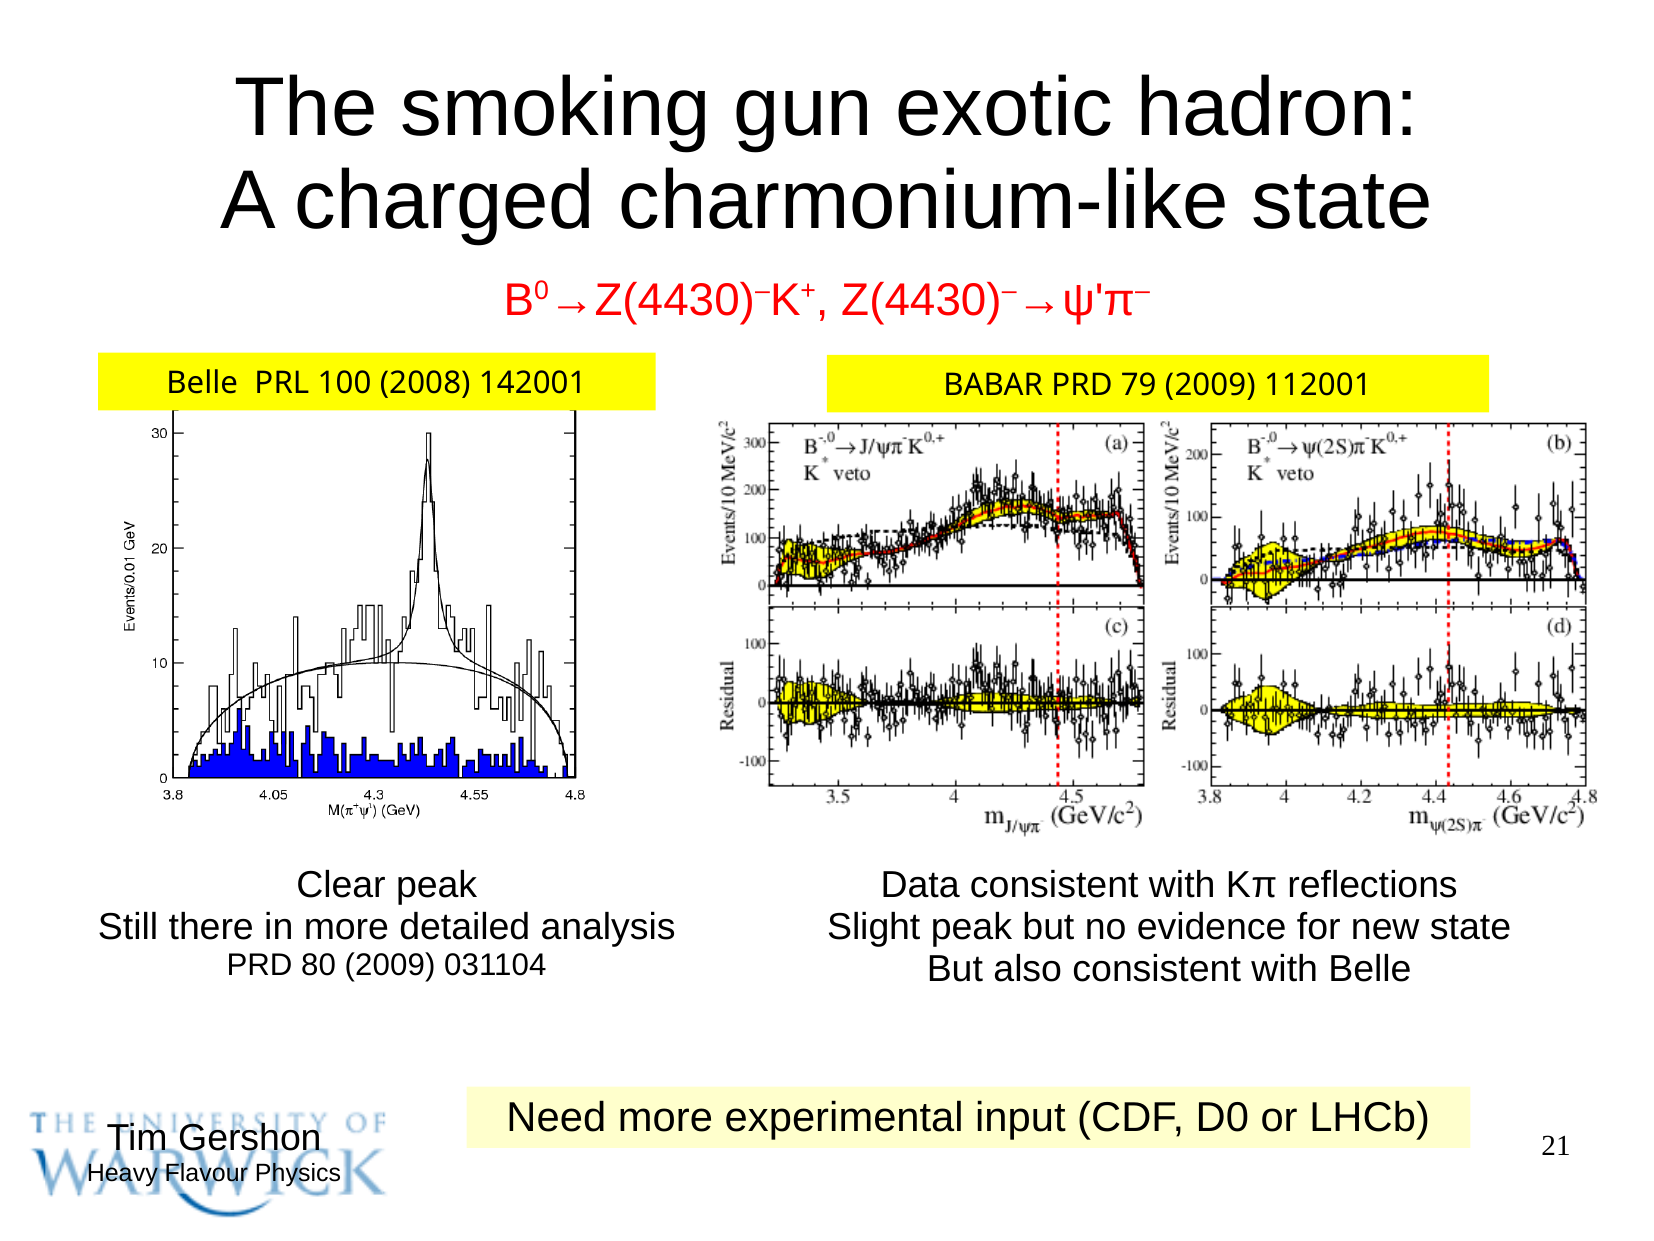

# The smoking gun exotic hadron: A charged charmonium-like state
B0→Z(4430)–K+, Z(4430)–→ψ'π–
Belle PRL 100 (2008) 142001
BABAR PRD 79 (2009) 112001
Clear peak
Still there in more detailed analysis
PRD 80 (2009) 031104
Data consistent with Kπ reflections
Slight peak but no evidence for new state
But also consistent with Belle
Need more experimental input (CDF, D0 or LHCb)
Tim Gershon
Heavy Flavour Physics
21